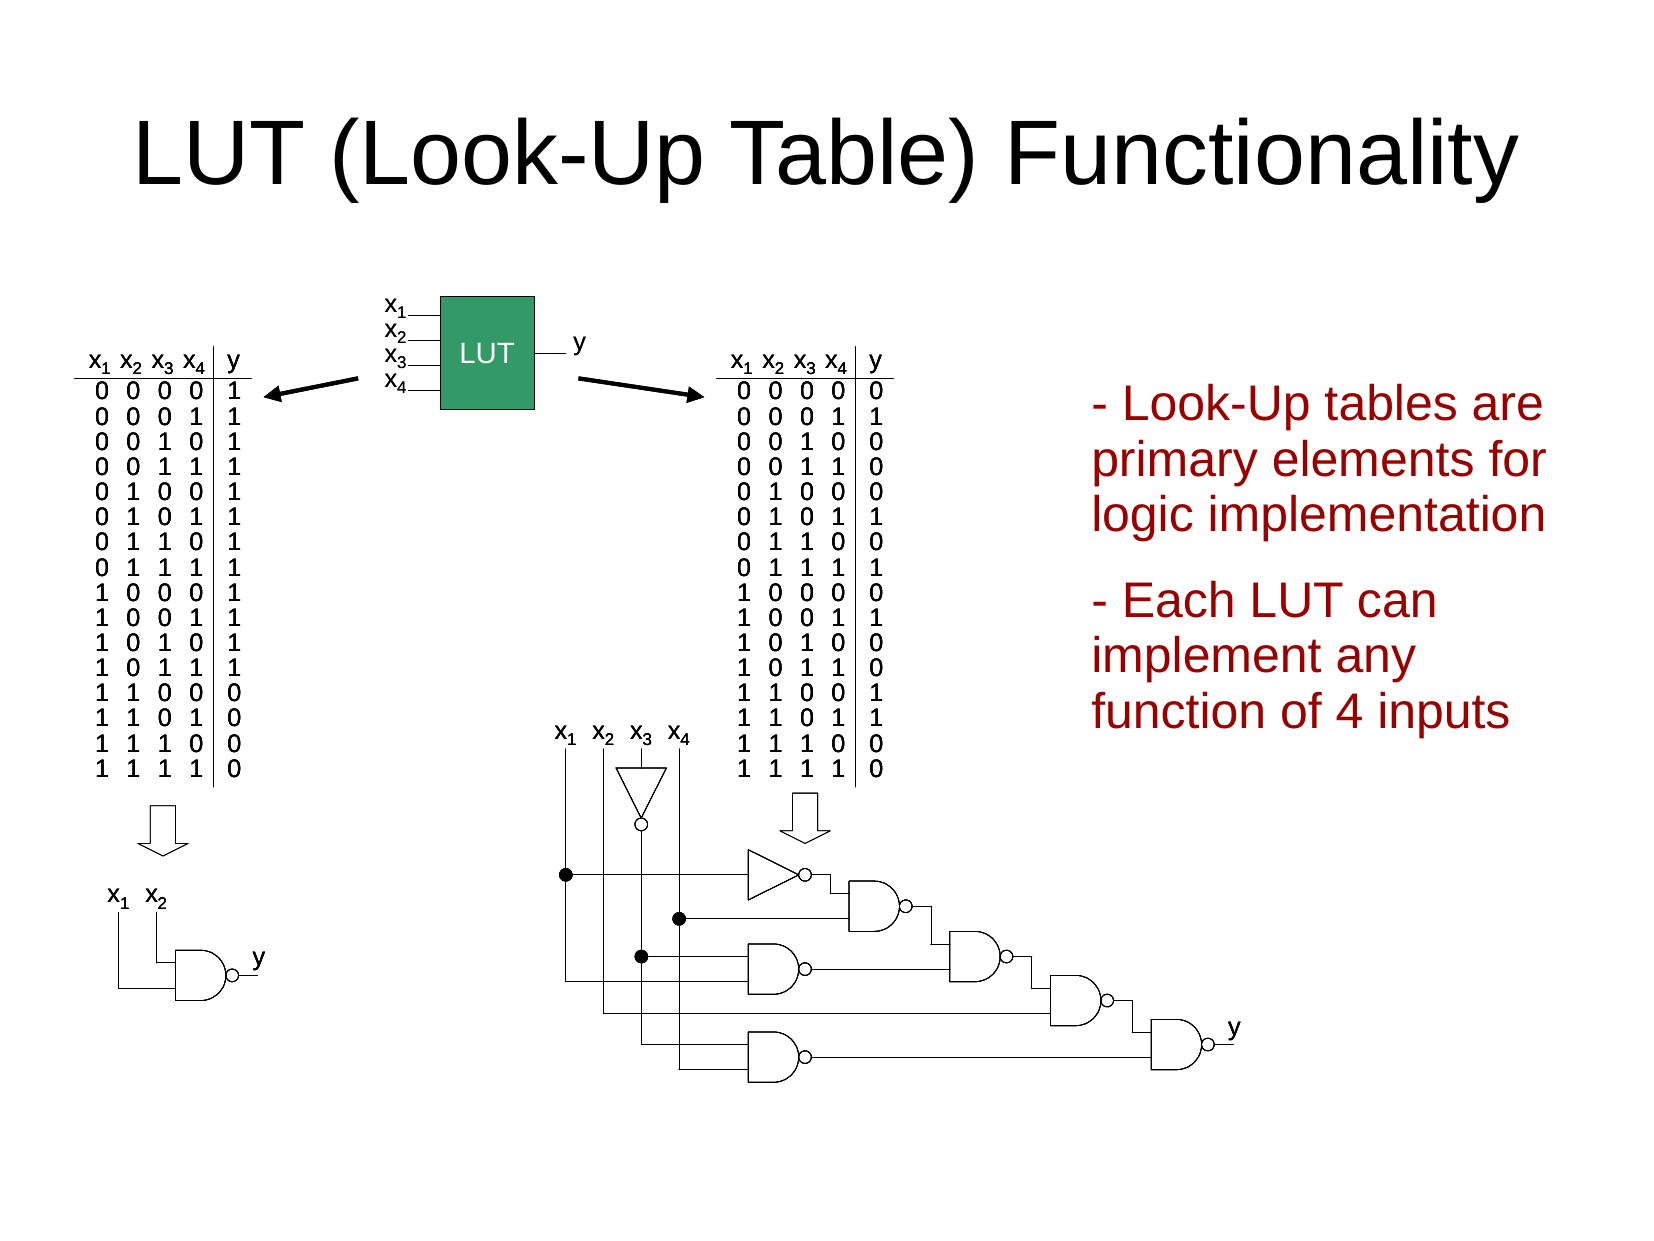

# LUT (Look-Up Table) Functionality
- Look-Up tables are primary elements for logic implementation
- Each LUT can implement any function of 4 inputs